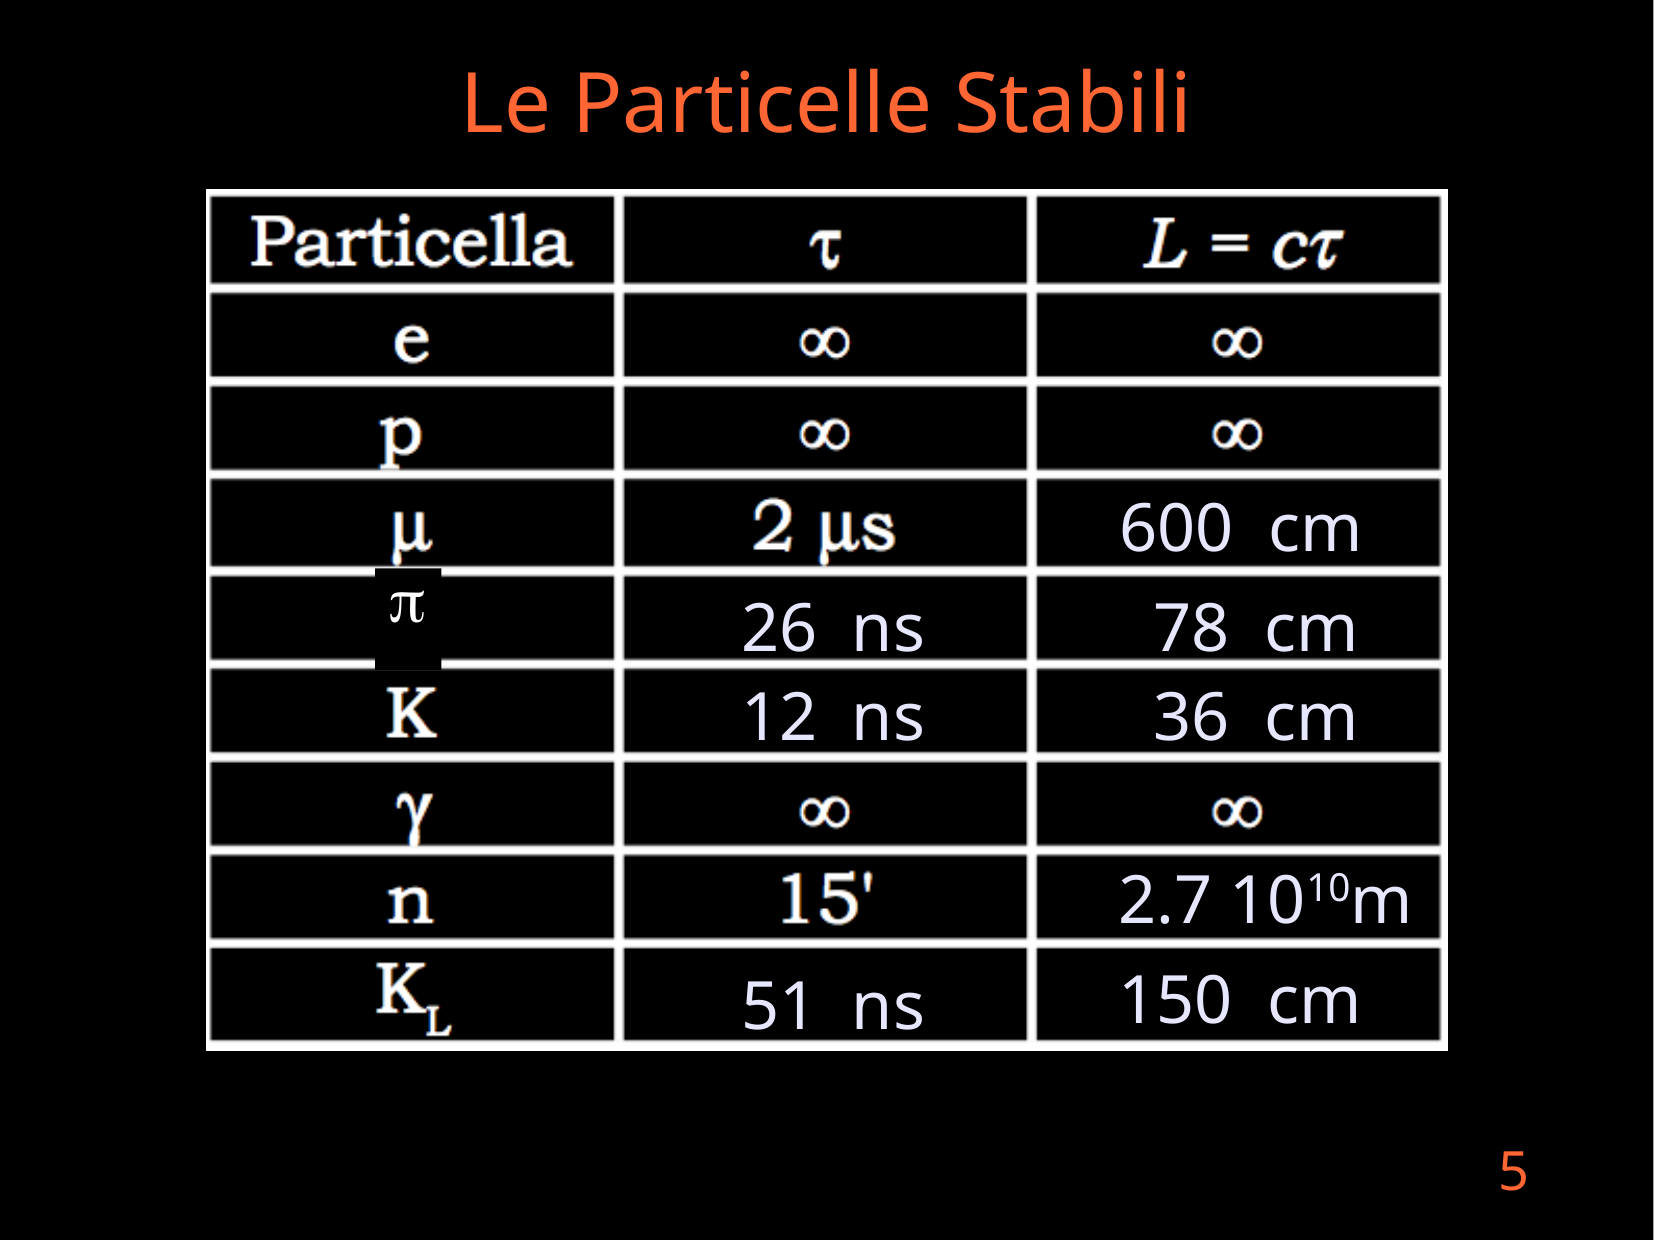

# Le Particelle Stabili
600 cm
p
26 ns
 78 cm
12 ns
 36 cm
 2.7 1010m
 150 cm
51 ns